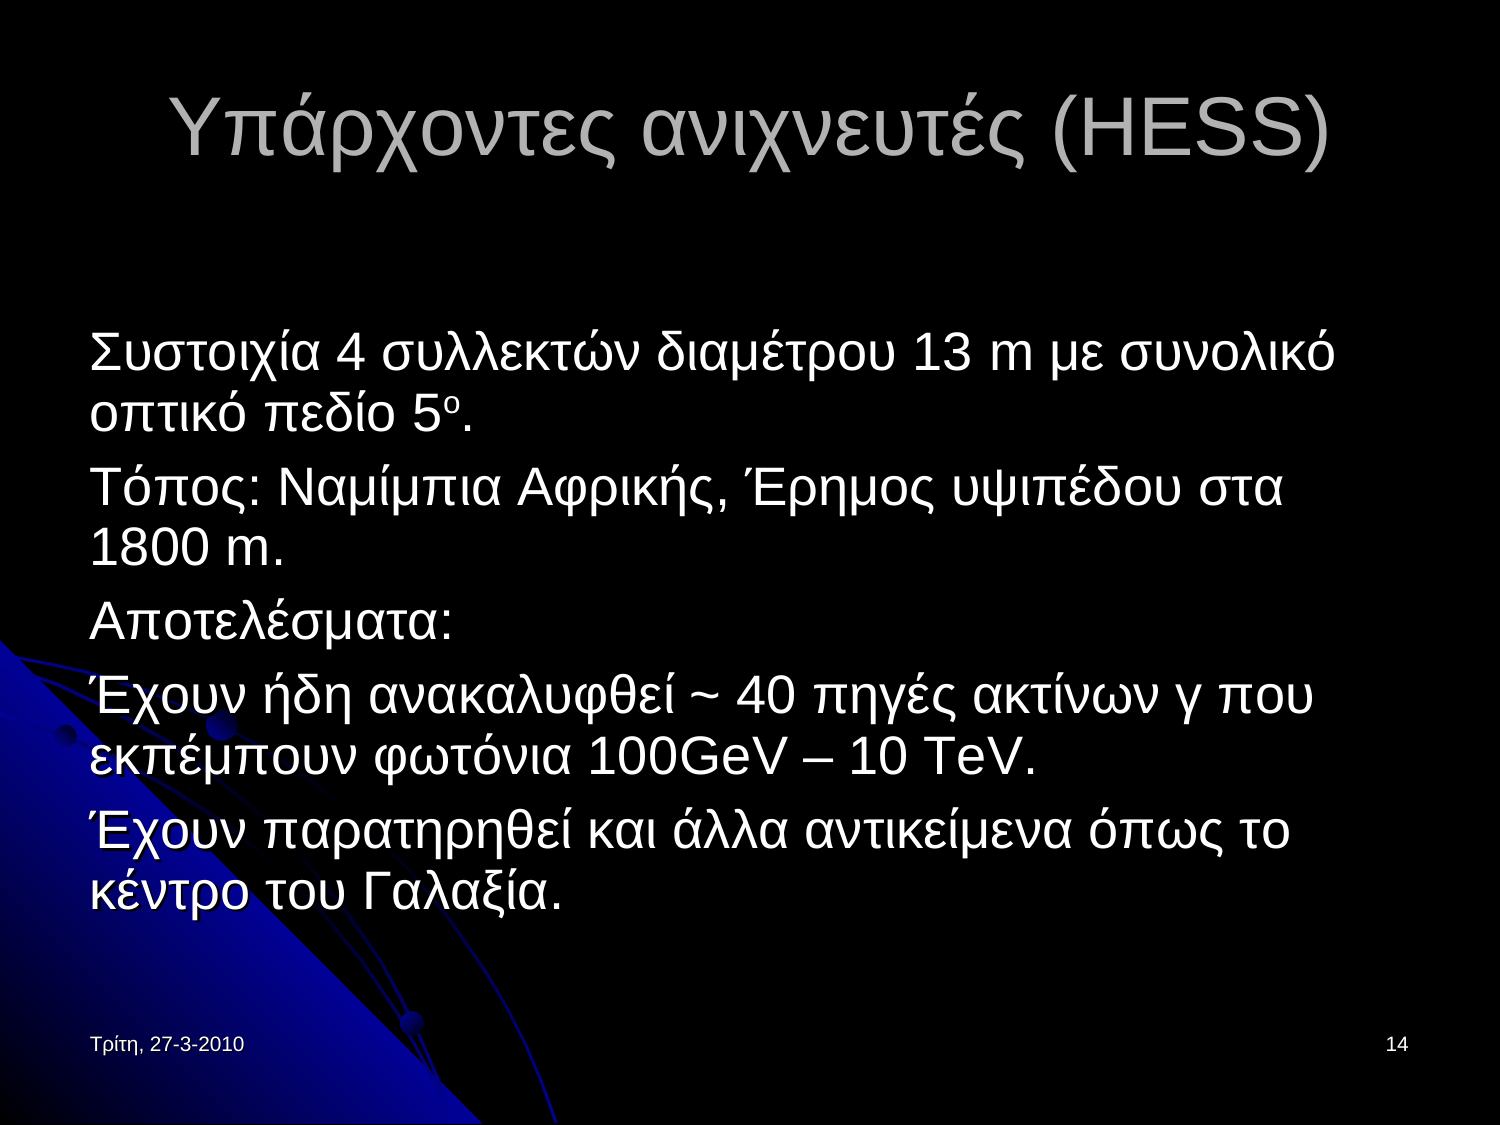

# Υπάρχοντες ανιχνευτές (HESS)
Συστοιχία 4 συλλεκτών διαμέτρου 13 m με συνολικό οπτικό πεδίο 5ο.
Τόπος: Ναμίμπια Αφρικής, Έρημος υψιπέδου στα 1800 m.
Αποτελέσματα:
Έχουν ήδη ανακαλυφθεί ~ 40 πηγές ακτίνων γ που εκπέμπουν φωτόνια 100GeV – 10 TeV.
Έχουν παρατηρηθεί και άλλα αντικείμενα όπως το κέντρο του Γαλαξία.
Τρίτη, 27-3-2010
14